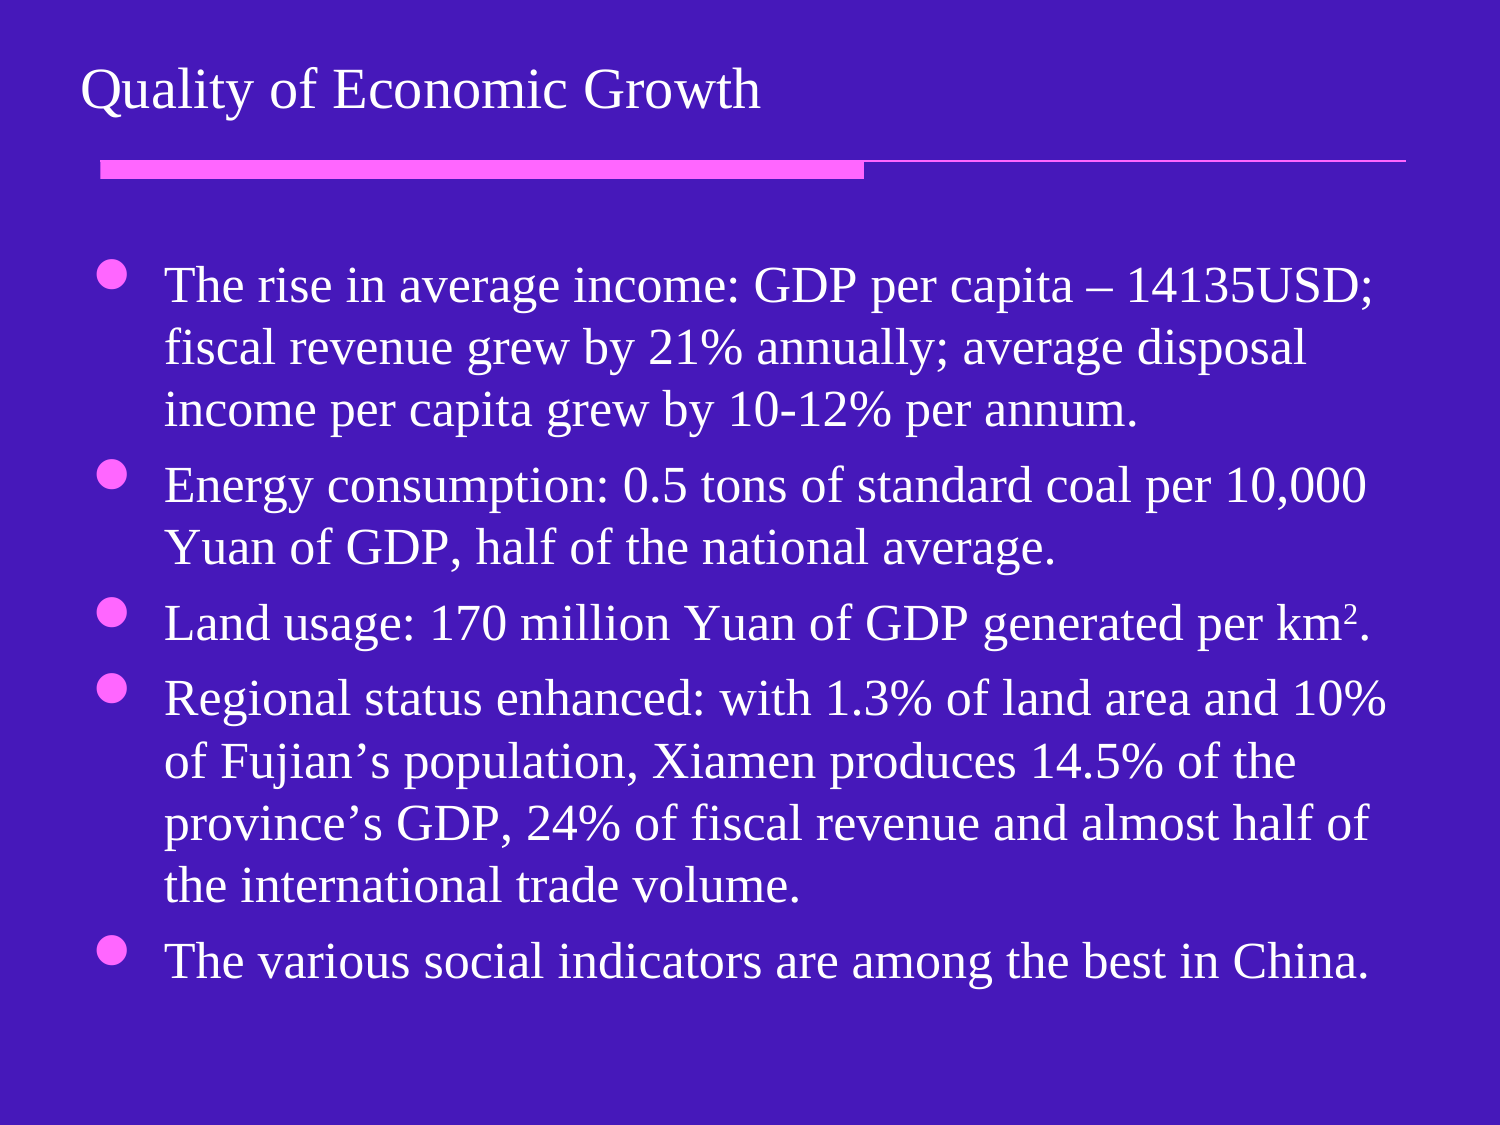

Quality of Economic Growth
# The rise in average income: GDP per capita – 14135USD; fiscal revenue grew by 21% annually; average disposal income per capita grew by 10-12% per annum.
Energy consumption: 0.5 tons of standard coal per 10,000 Yuan of GDP, half of the national average.
Land usage: 170 million Yuan of GDP generated per km2.
Regional status enhanced: with 1.3% of land area and 10% of Fujian’s population, Xiamen produces 14.5% of the province’s GDP, 24% of fiscal revenue and almost half of the international trade volume.
The various social indicators are among the best in China.